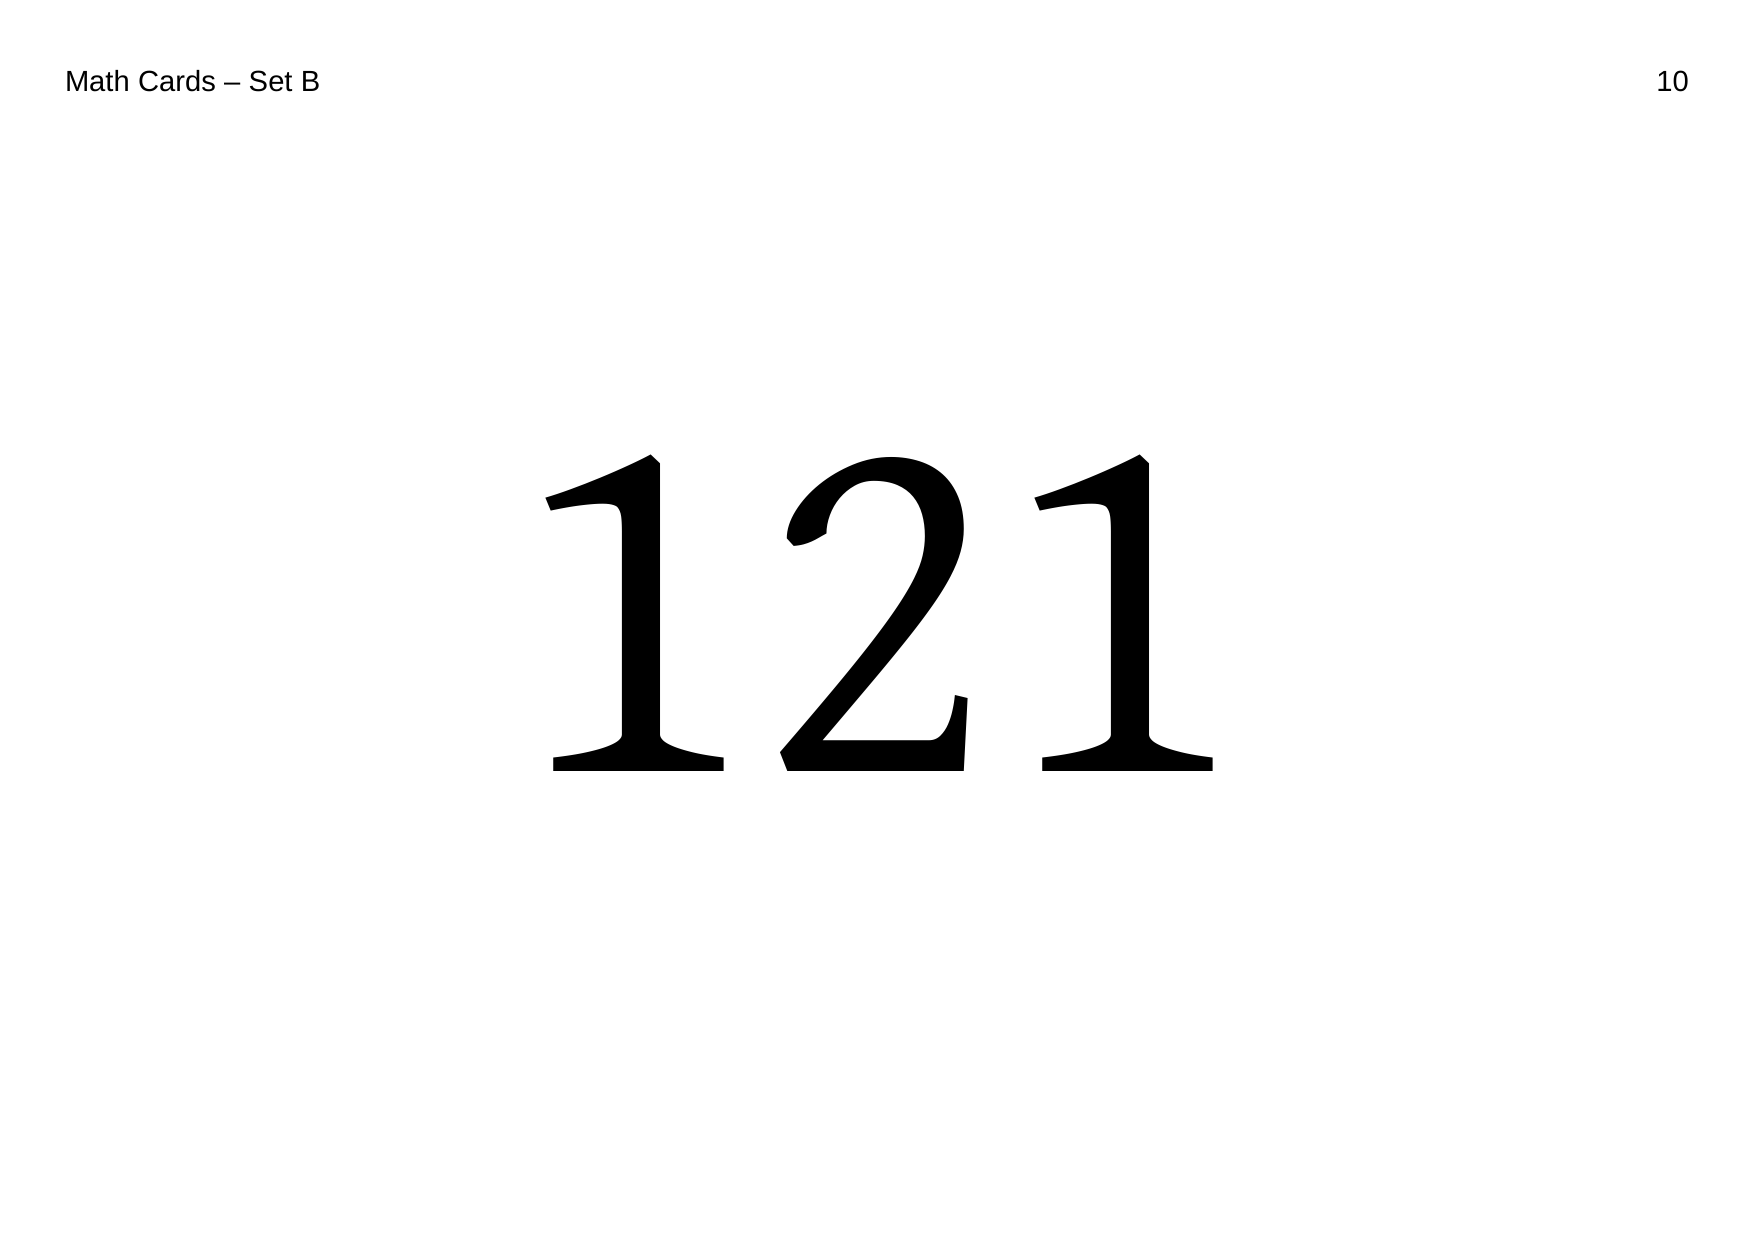

Math Cards – Set B
10
121